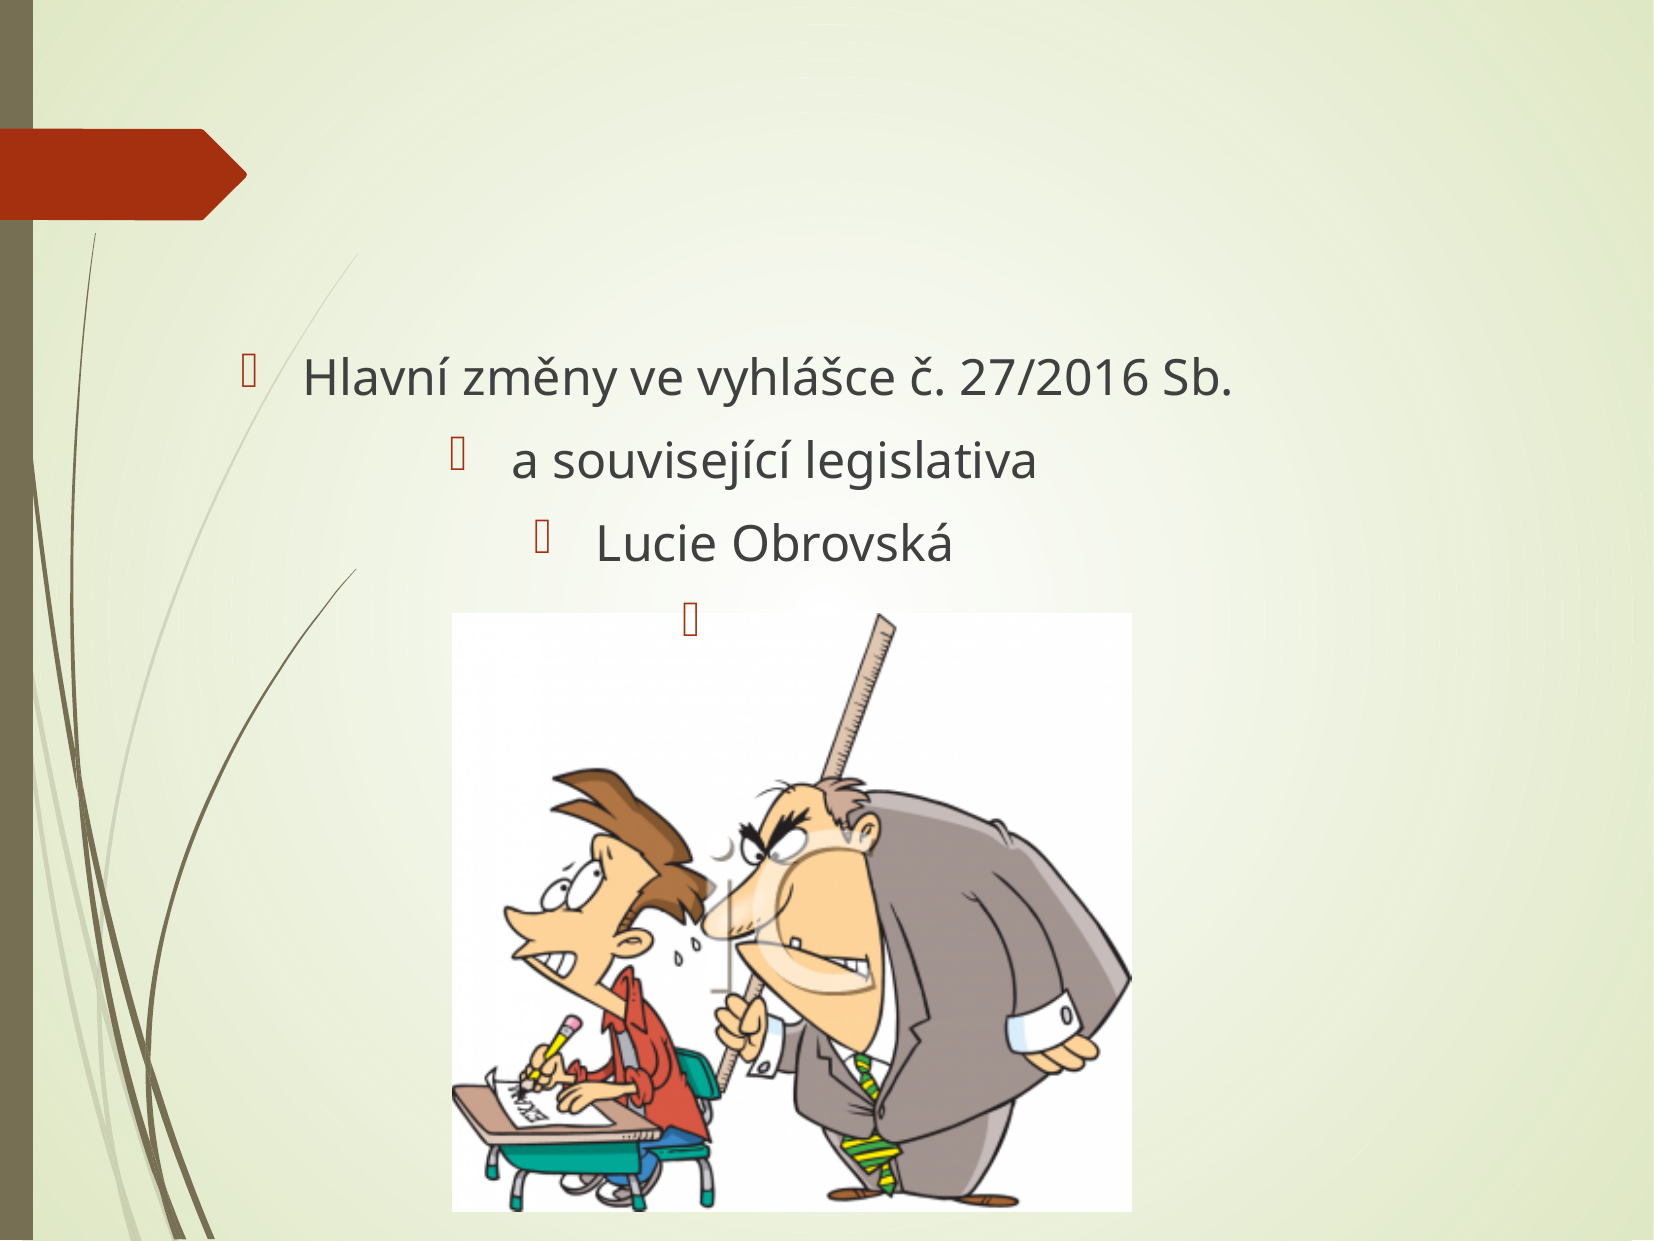

# Hlavní změny ve vyhlášce č. 27/2016 Sb.
a související legislativa
Lucie Obrovská